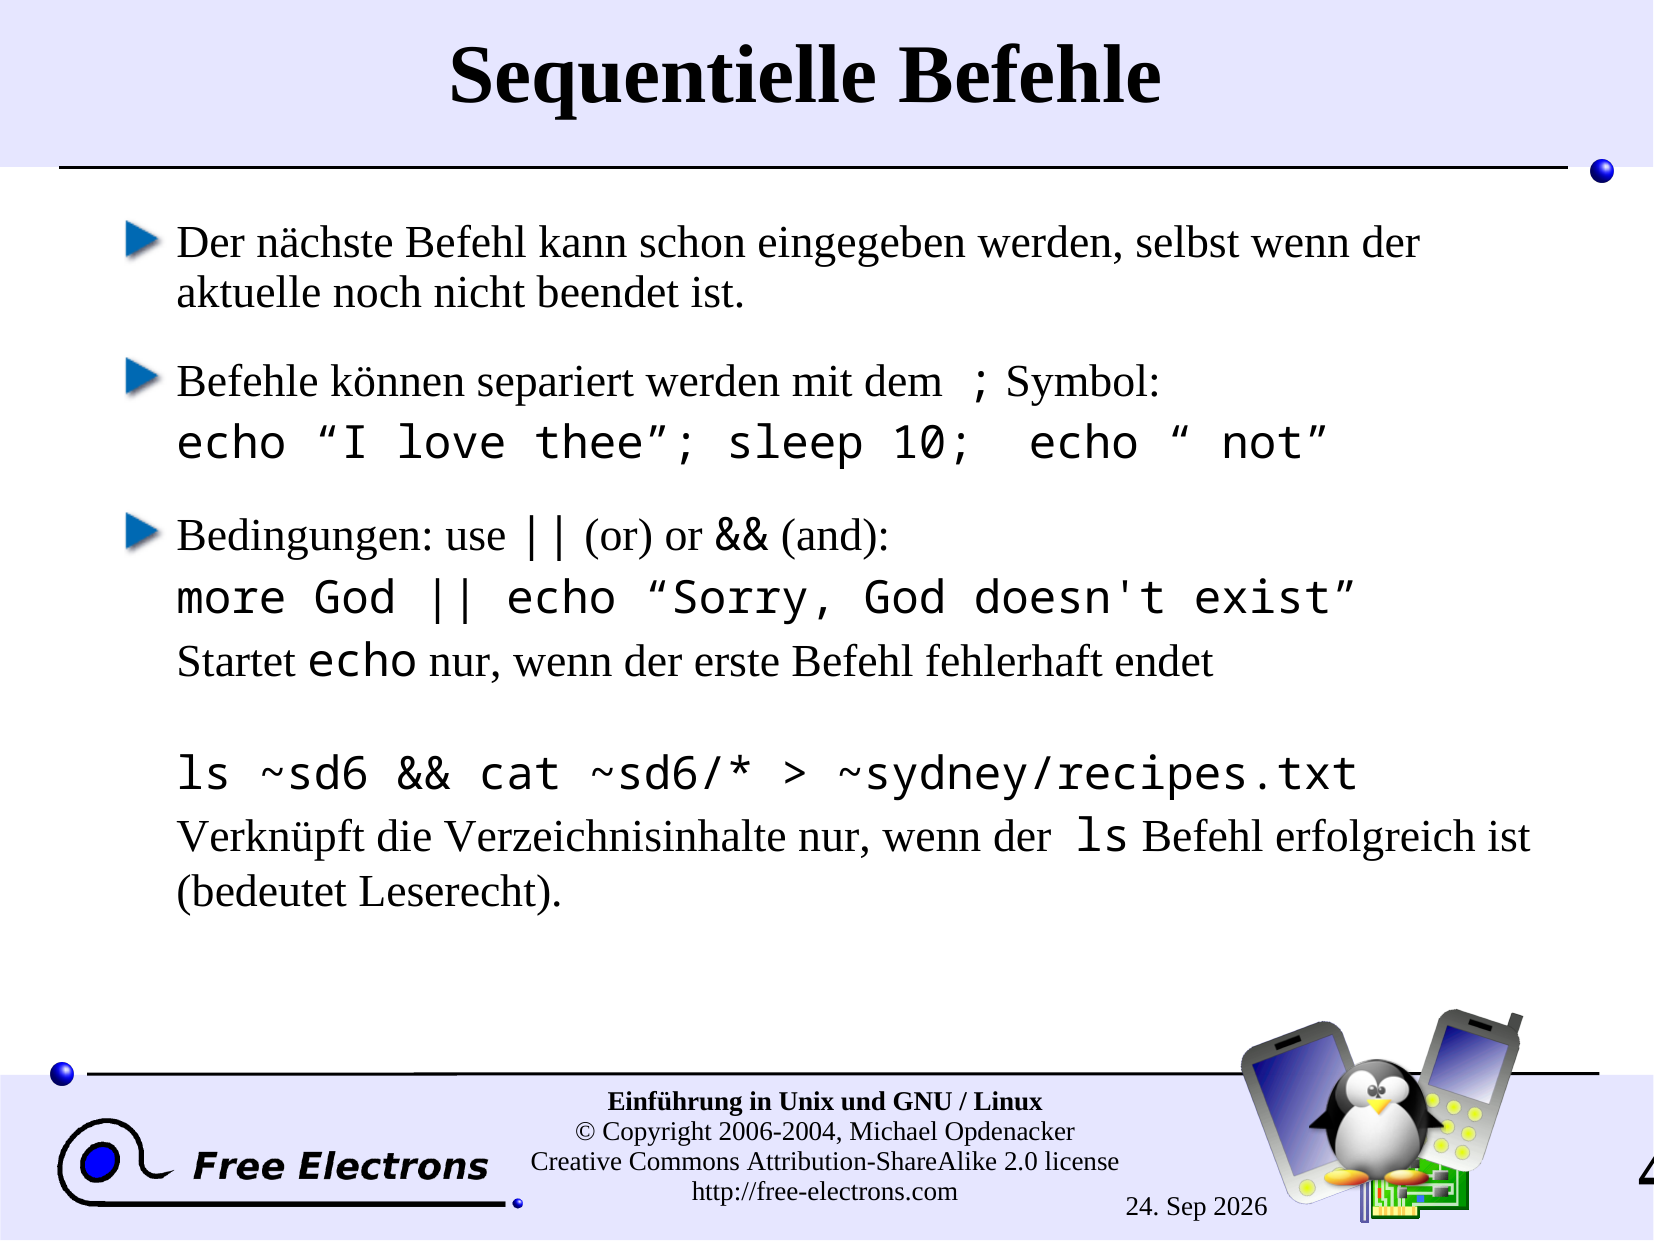

# Sequentielle Befehle
Der nächste Befehl kann schon eingegeben werden, selbst wenn der aktuelle noch nicht beendet ist.
Befehle können separiert werden mit dem ; Symbol:
echo “I love thee”; sleep 10; echo “ not”
Bedingungen: use || (or) or && (and):
more God || echo “Sorry, God doesn't exist”
Startet echo nur, wenn der erste Befehl fehlerhaft endet
ls ~sd6 && cat ~sd6/* > ~sydney/recipes.txt
Verknüpft die Verzeichnisinhalte nur, wenn der ls Befehl erfolgreich ist (bedeutet Leserecht).